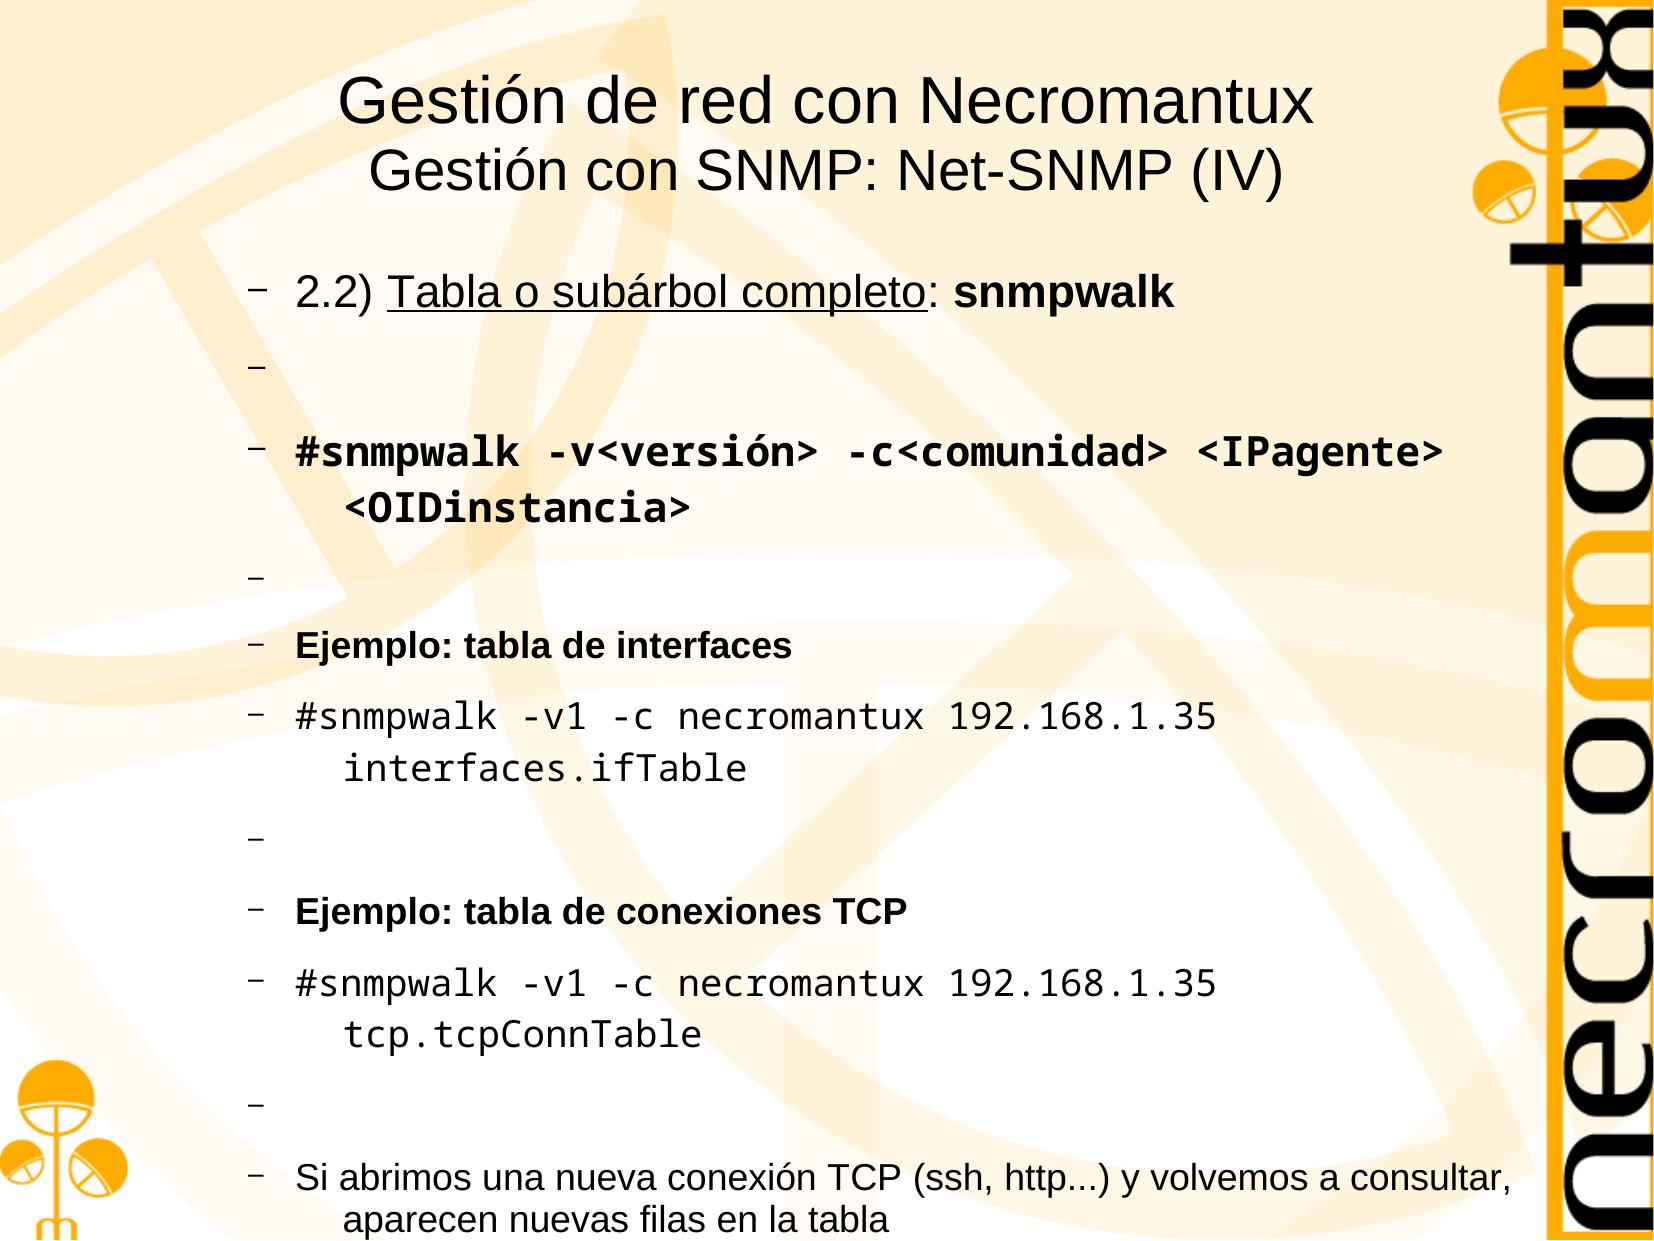

# Gestión de red con Necromantux Gestión con SNMP: Net-SNMP (IV)
2.2) Tabla o subárbol completo: snmpwalk
#snmpwalk -v<versión> -c<comunidad> <IPagente> <OIDinstancia>
Ejemplo: tabla de interfaces
#snmpwalk -v1 -c necromantux 192.168.1.35 interfaces.ifTable
Ejemplo: tabla de conexiones TCP
#snmpwalk -v1 -c necromantux 192.168.1.35 tcp.tcpConnTable
Si abrimos una nueva conexión TCP (ssh, http...) y volvemos a consultar, aparecen nuevas filas en la tabla